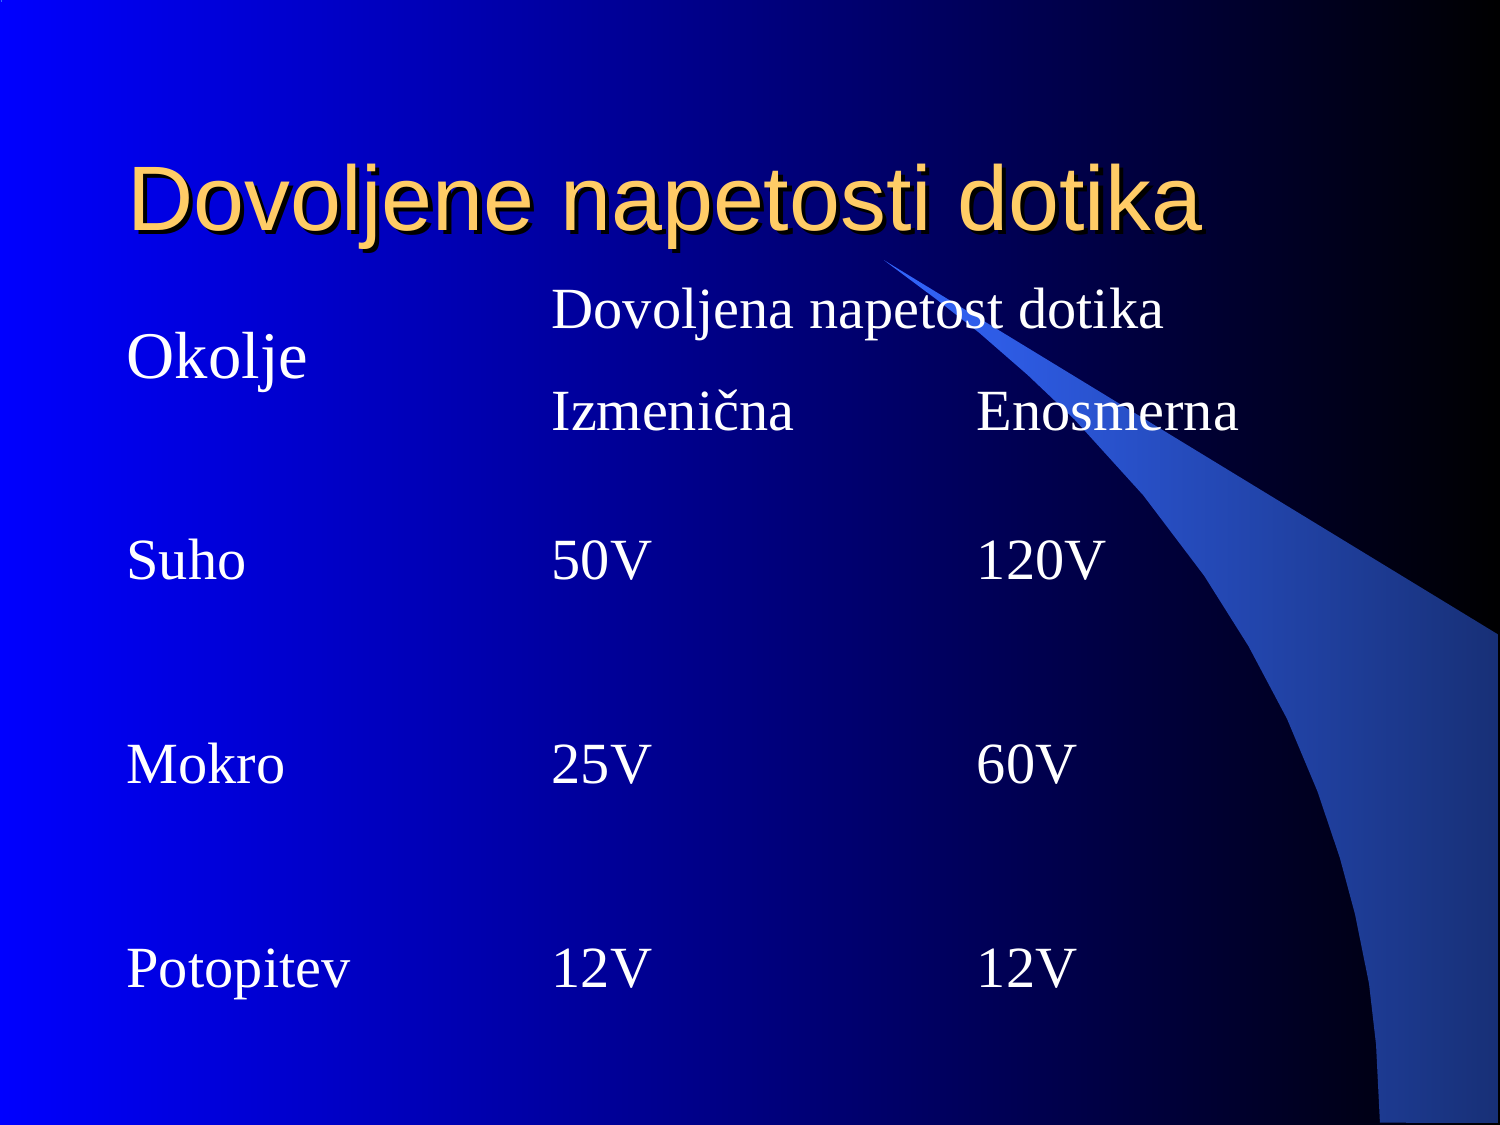

# Dovoljene napetosti dotika
| Okolje | Dovoljena napetost dotika | |
| --- | --- | --- |
| | Izmenična | Enosmerna |
| Suho | 50V | 120V |
| Mokro | 25V | 60V |
| Potopitev | 12V | 12V |